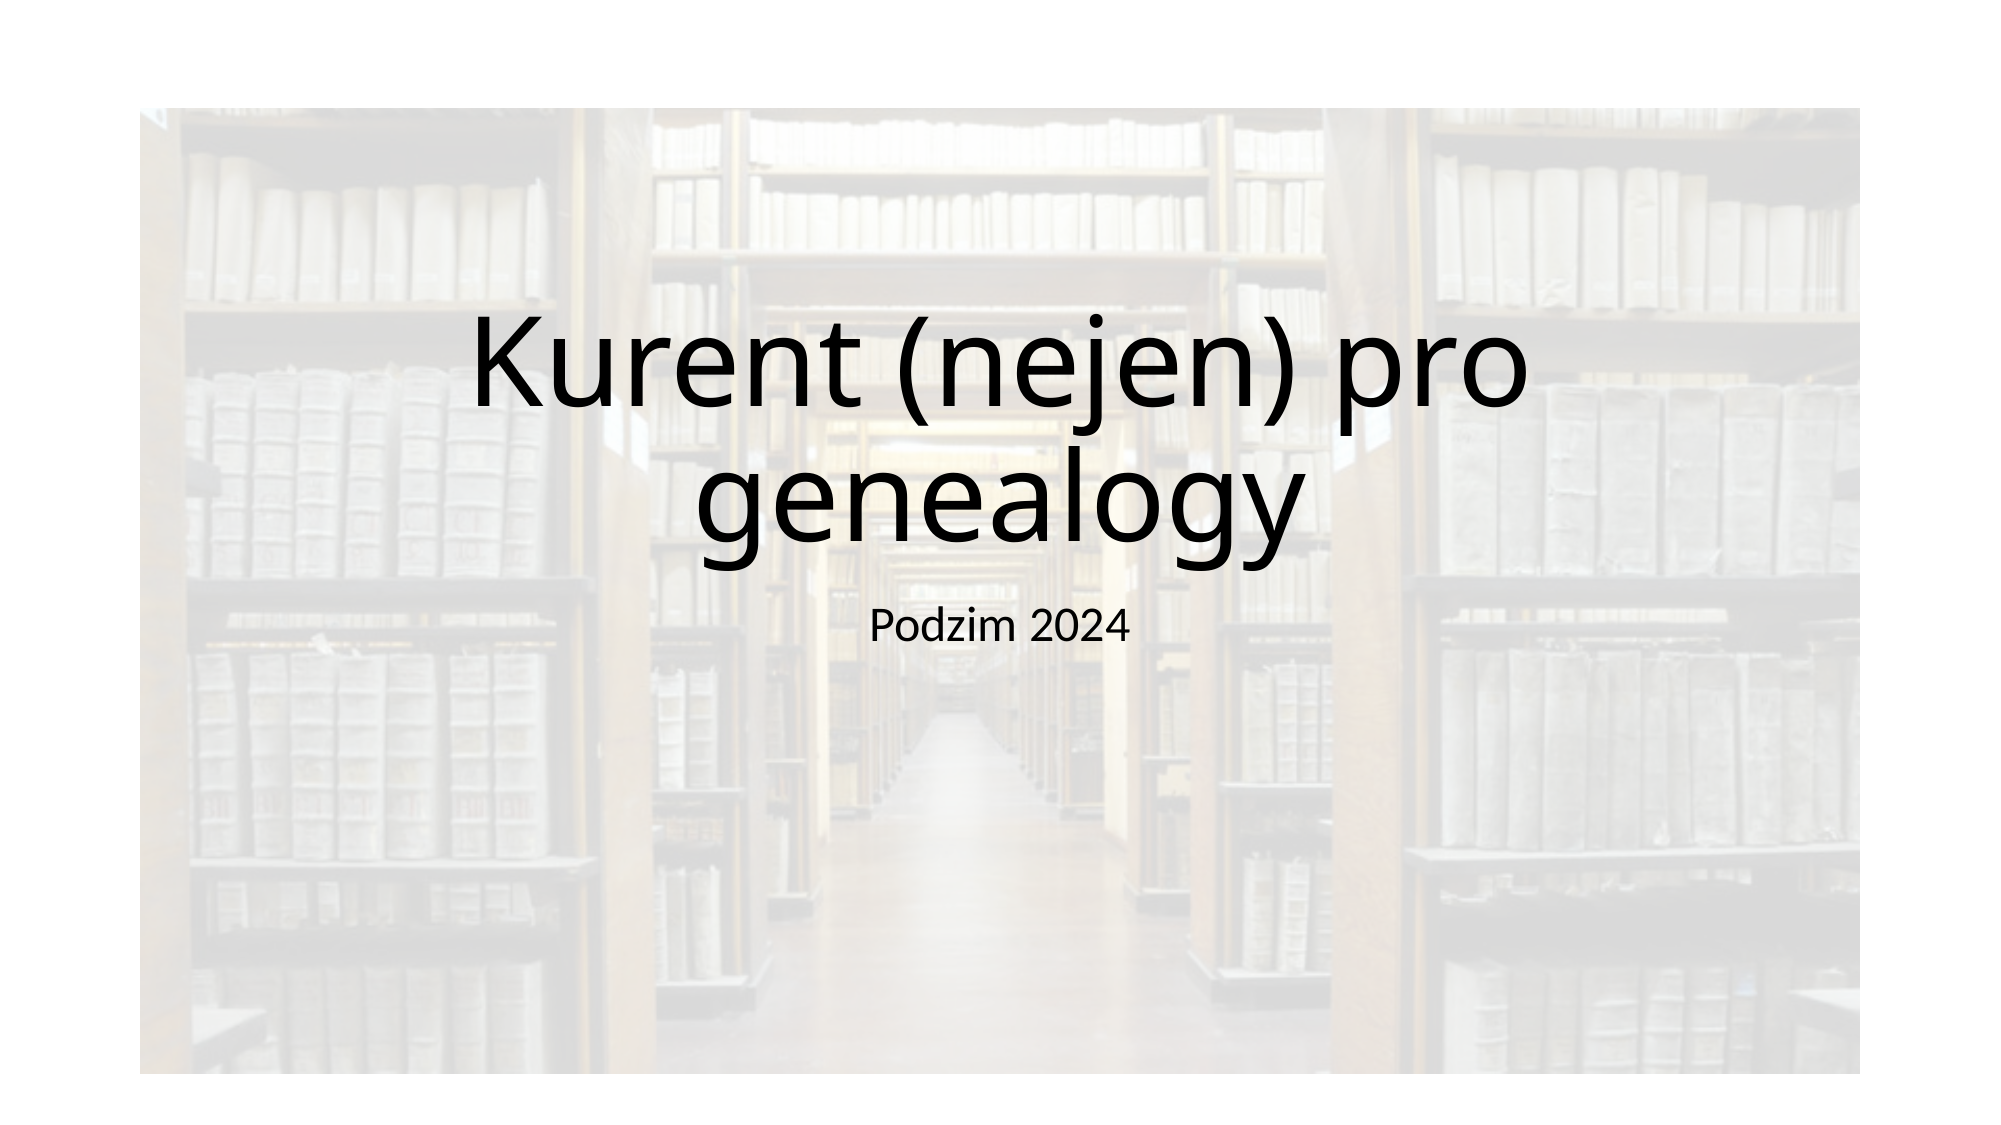

# Kurent (nejen) pro genealogy
Podzim 2024